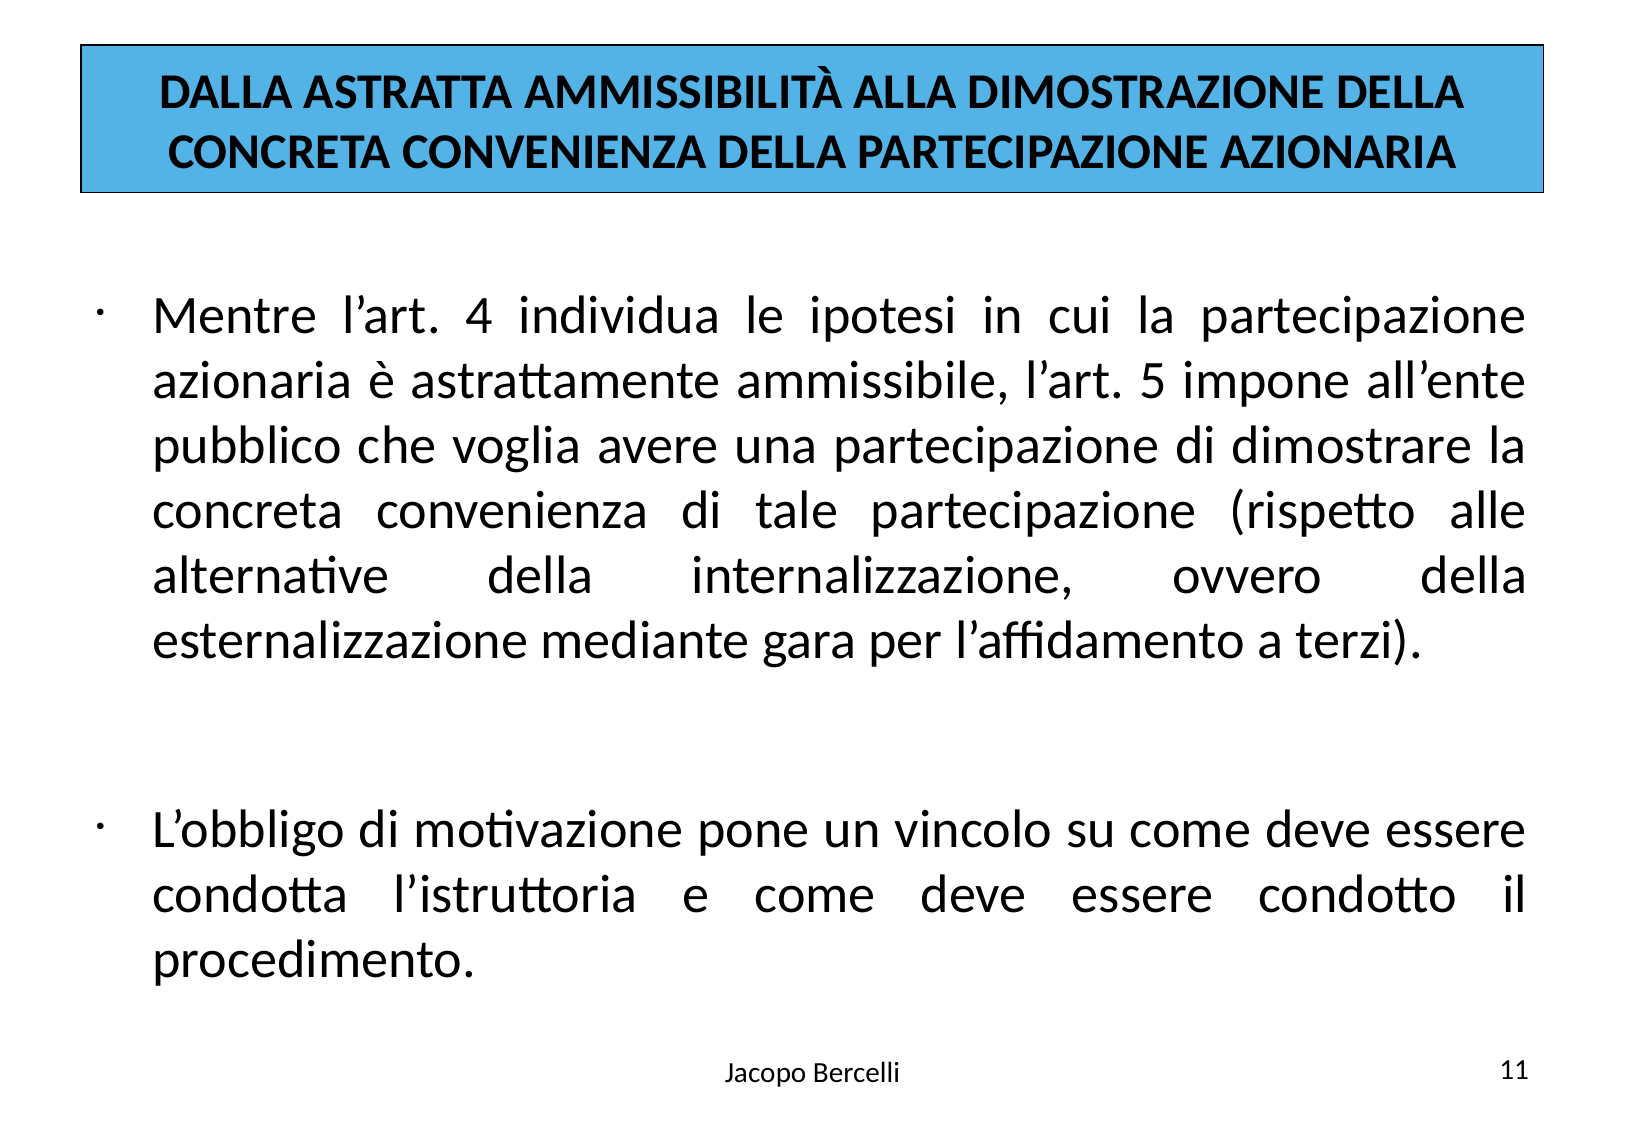

# DALLA ASTRATTA AMMISSIBILITÀ ALLA DIMOSTRAZIONE DELLA CONCRETA CONVENIENZA DELLA PARTECIPAZIONE AZIONARIA
Mentre l’art. 4 individua le ipotesi in cui la partecipazione azionaria è astrattamente ammissibile, l’art. 5 impone all’ente pubblico che voglia avere una partecipazione di dimostrare la concreta convenienza di tale partecipazione (rispetto alle alternative della internalizzazione, ovvero della esternalizzazione mediante gara per l’affidamento a terzi).
L’obbligo di motivazione pone un vincolo su come deve essere condotta l’istruttoria e come deve essere condotto il procedimento.
Jacopo Bercelli